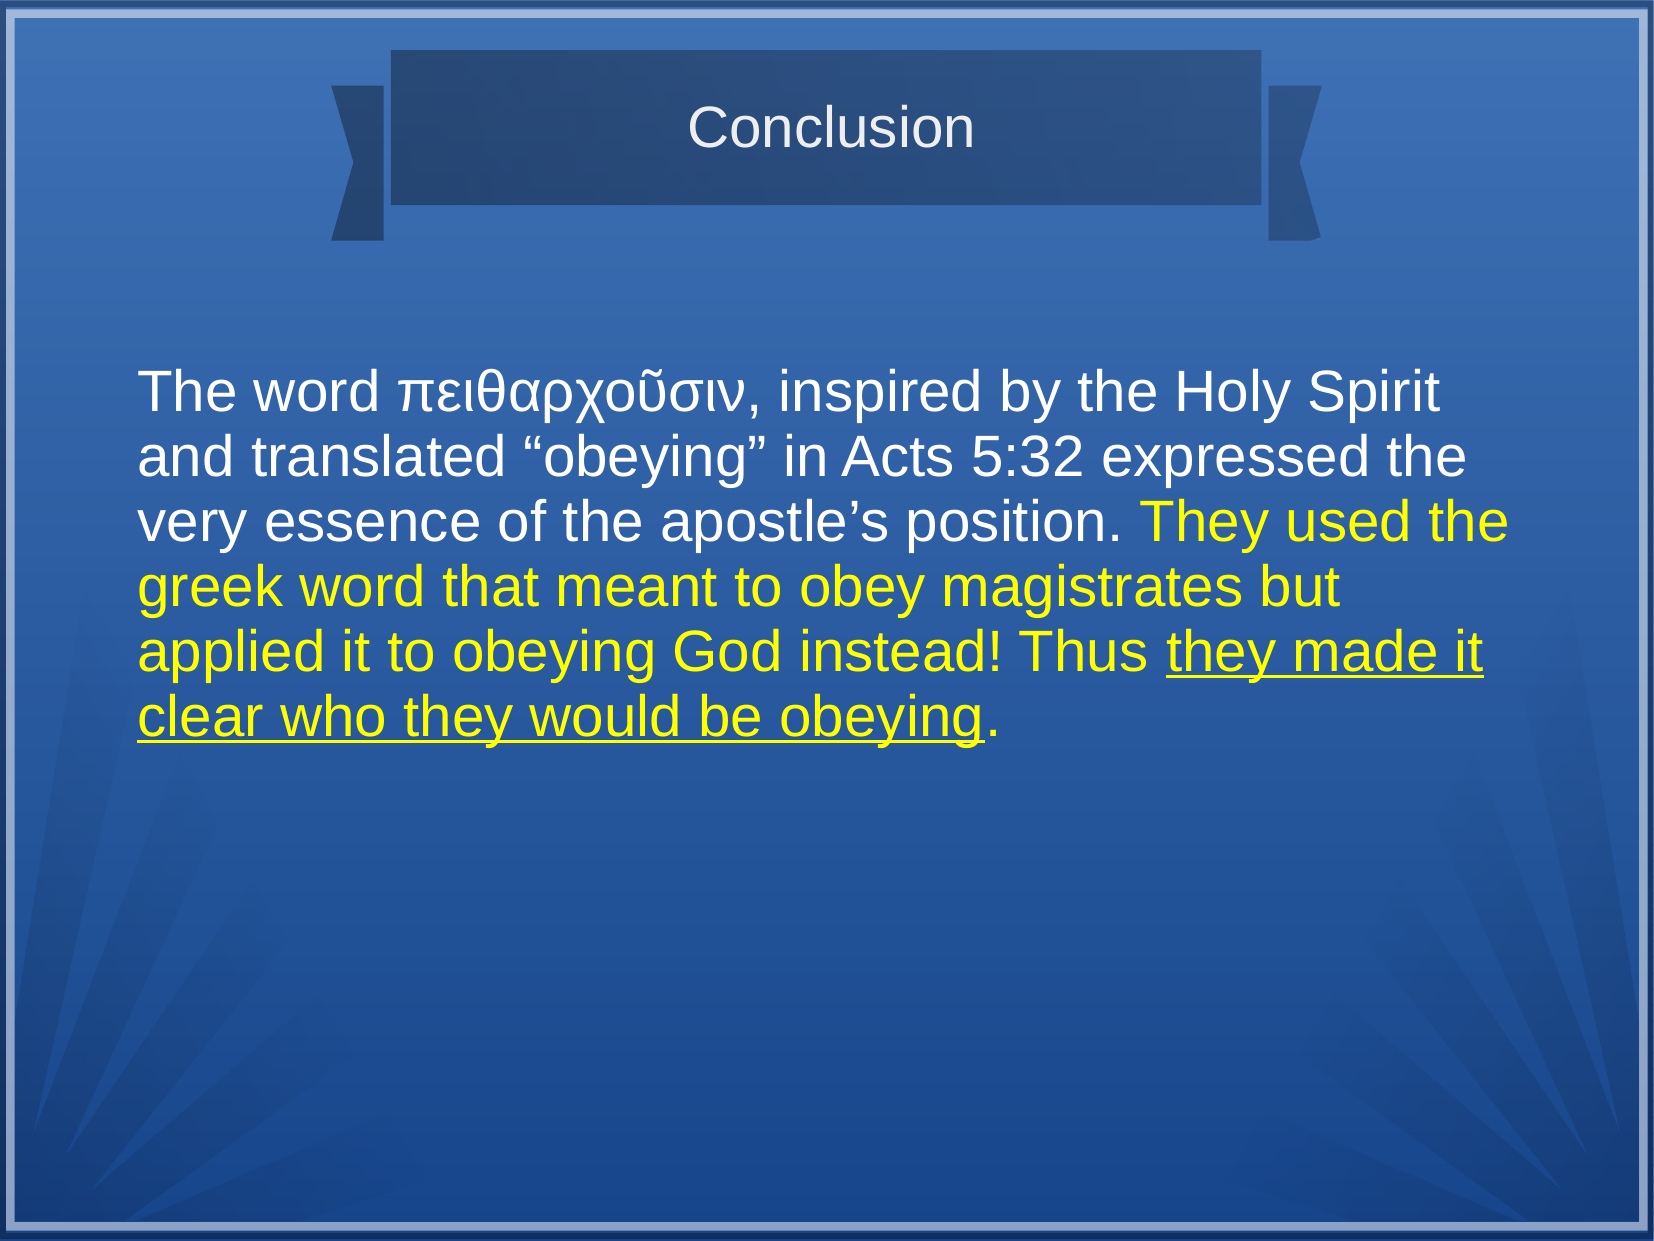

Conclusion
The word πειθαρχοῦσιν, inspired by the Holy Spirit and translated “obeying” in Acts 5:32 expressed the very essence of the apostle’s position. They used the greek word that meant to obey magistrates but applied it to obeying God instead! Thus they made it clear who they would be obeying.